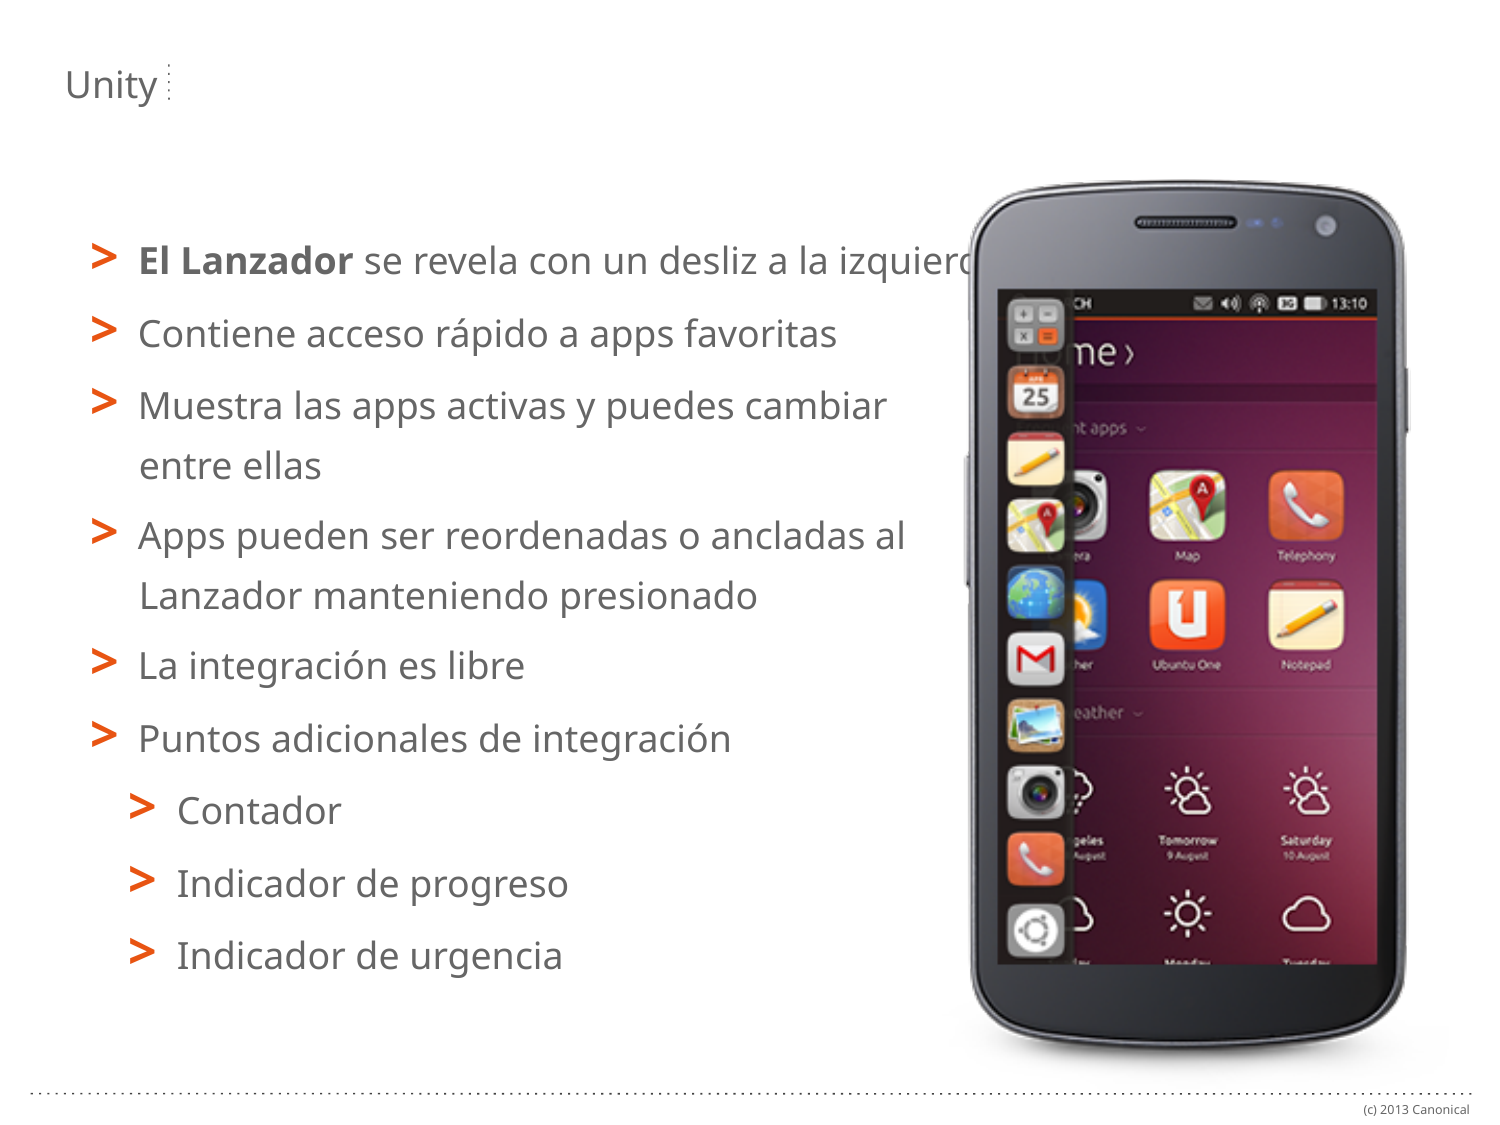

Unity
# > El Lanzador se revela con un desliz a la izquierda
> Contiene acceso rápido a apps favoritas
> Muestra las apps activas y puedes cambiar
 entre ellas
> Apps pueden ser reordenadas o ancladas al
 Lanzador manteniendo presionado
> La integración es libre
> Puntos adicionales de integración
 > Contador
 > Indicador de progreso
 > Indicador de urgencia
(c) 2013 Canonical